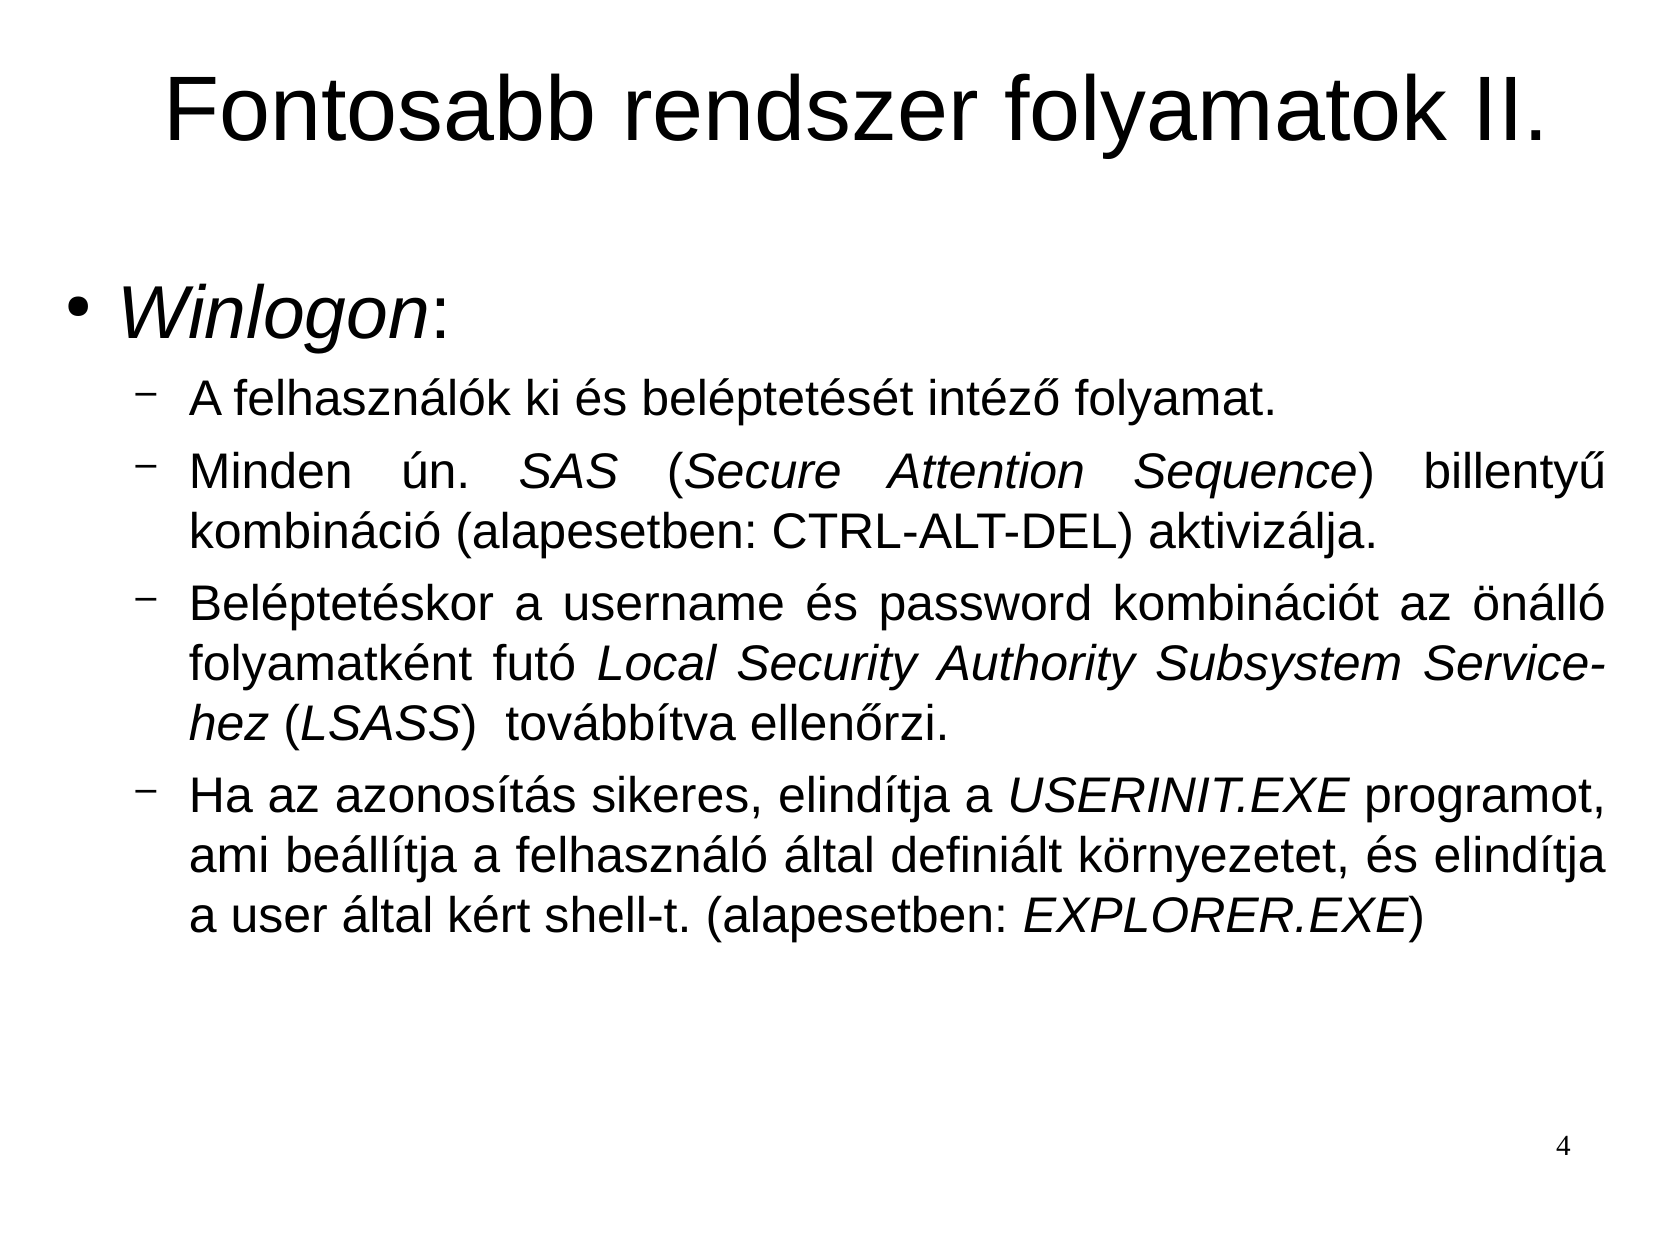

# Fontosabb rendszer folyamatok II.
Winlogon:
A felhasználók ki és beléptetését intéző folyamat.
Minden ún. SAS (Secure Attention Sequence) billentyű kombináció (alapesetben: CTRL-ALT-DEL) aktivizálja.
Beléptetéskor a username és password kombinációt az önálló folyamatként futó Local Security Authority Subsystem Service-hez (LSASS) továbbítva ellenőrzi.
Ha az azonosítás sikeres, elindítja a USERINIT.EXE programot, ami beállítja a felhasználó által definiált környezetet, és elindítja a user által kért shell-t. (alapesetben: EXPLORER.EXE)
4